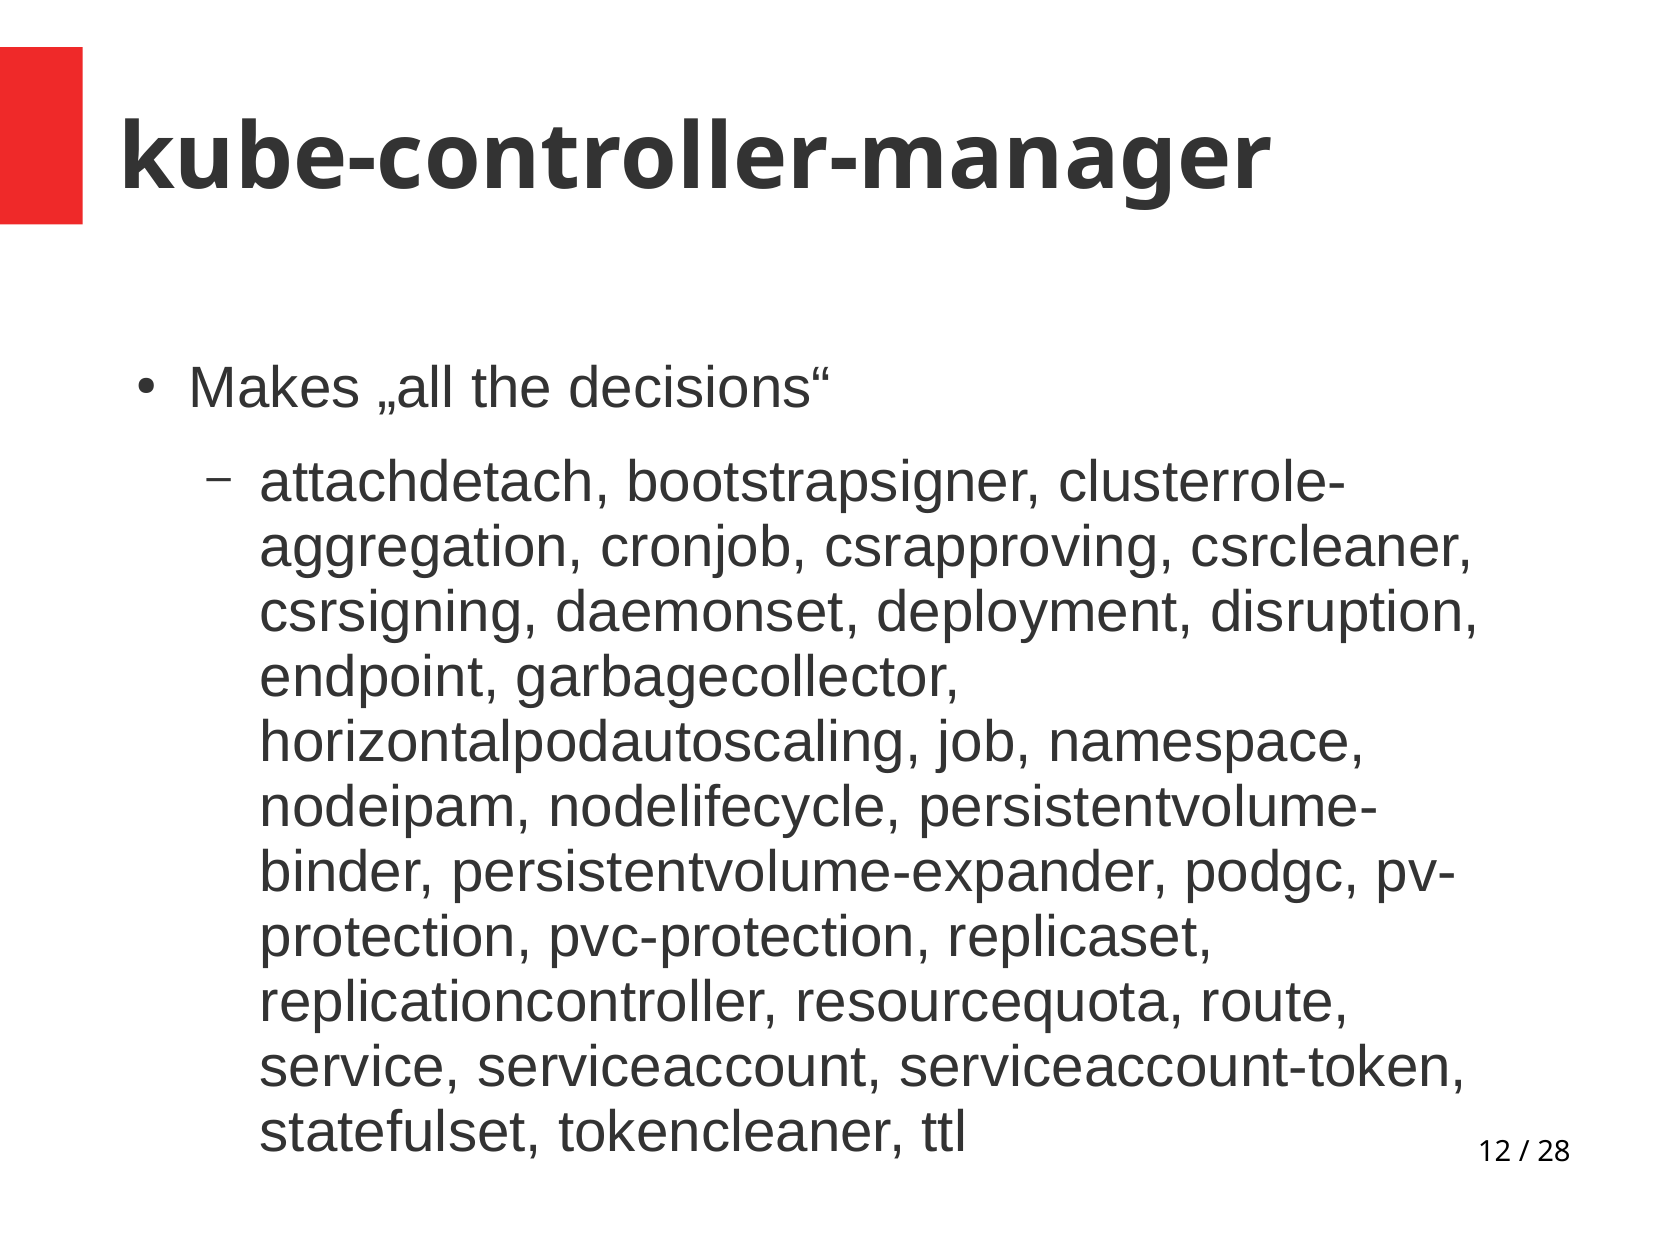

# kube-controller-manager
Makes „all the decisions“
attachdetach, bootstrapsigner, clusterrole-aggregation, cronjob, csrapproving, csrcleaner, csrsigning, daemonset, deployment, disruption, endpoint, garbagecollector, horizontalpodautoscaling, job, namespace, nodeipam, nodelifecycle, persistentvolume-binder, persistentvolume-expander, podgc, pv-protection, pvc-protection, replicaset, replicationcontroller, resourcequota, route, service, serviceaccount, serviceaccount-token, statefulset, tokencleaner, ttl
12